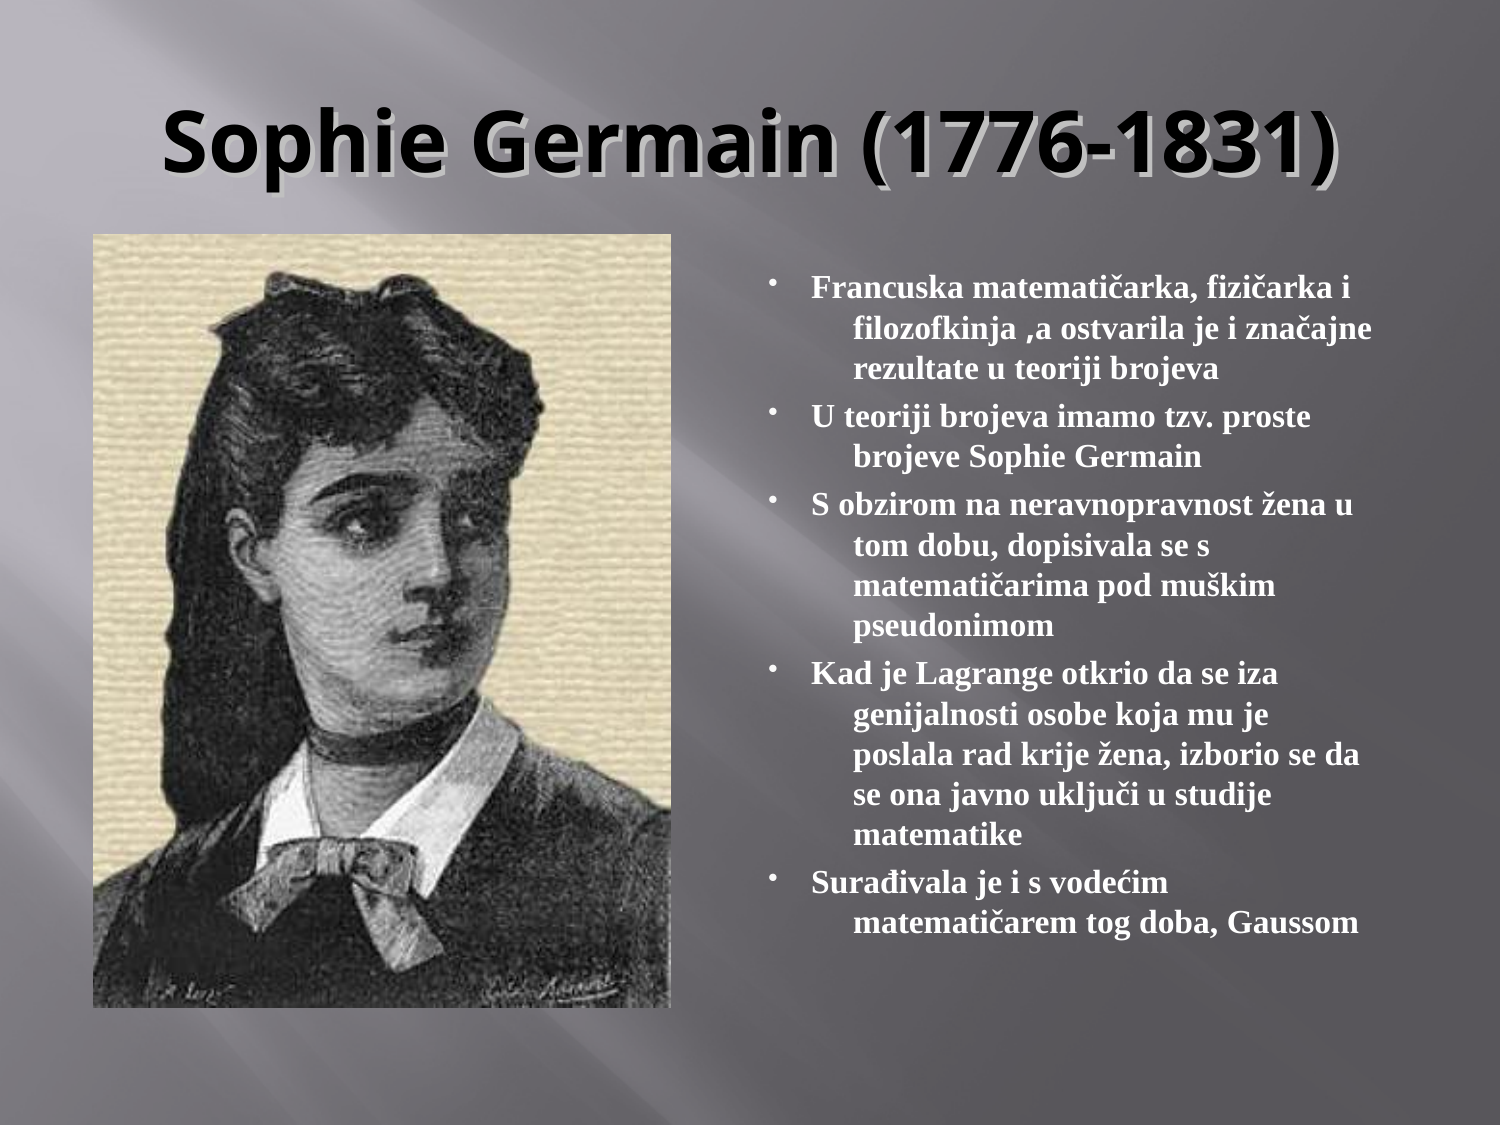

# Sophie Germain (1776-1831)
Francuska matematičarka, fizičarka i filozofkinja ,a ostvarila je i značajne rezultate u teoriji brojeva
U teoriji brojeva imamo tzv. proste brojeve Sophie Germain
S obzirom na neravnopravnost žena u tom dobu, dopisivala se s matematičarima pod muškim pseudonimom
Kad je Lagrange otkrio da se iza genijalnosti osobe koja mu je poslala rad krije žena, izborio se da se ona javno uključi u studije matematike
Surađivala je i s vodećim matematičarem tog doba, Gaussom